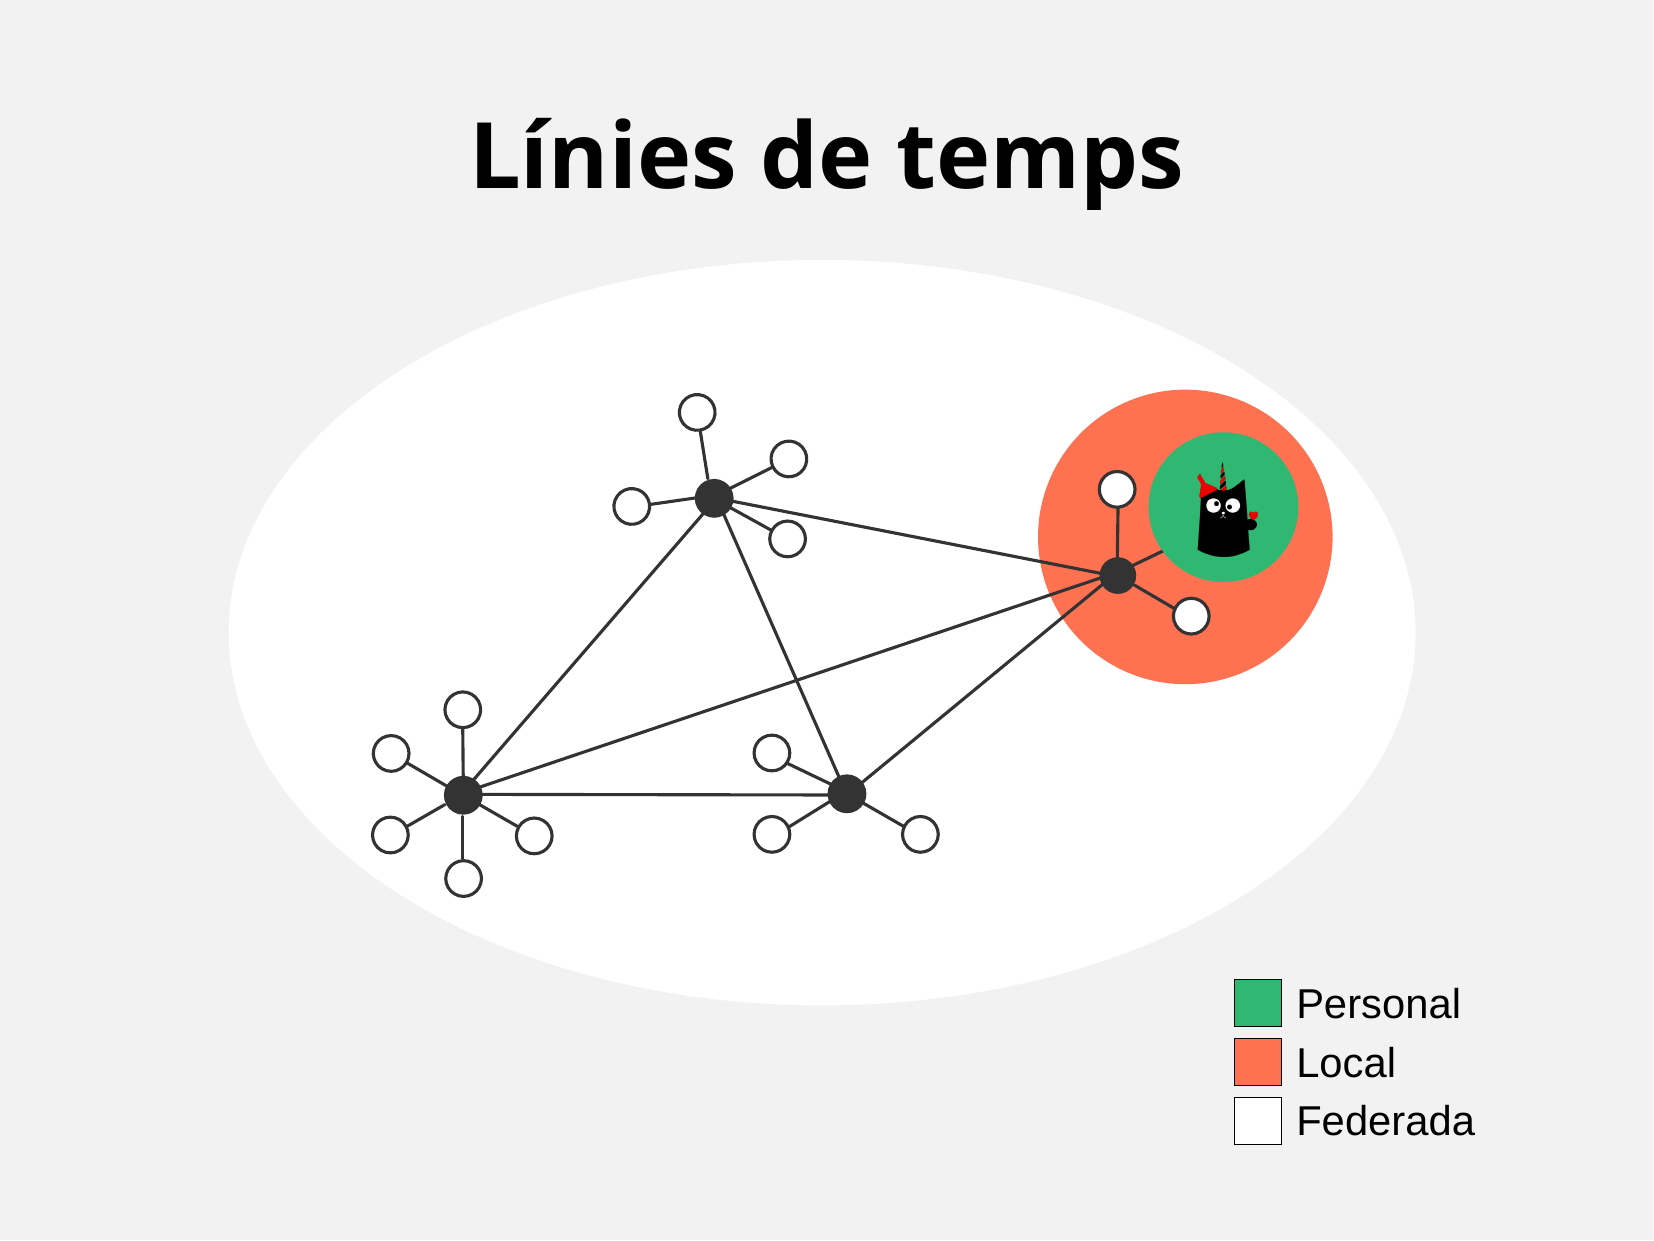

# Línies de temps
Personal
Local
Federada